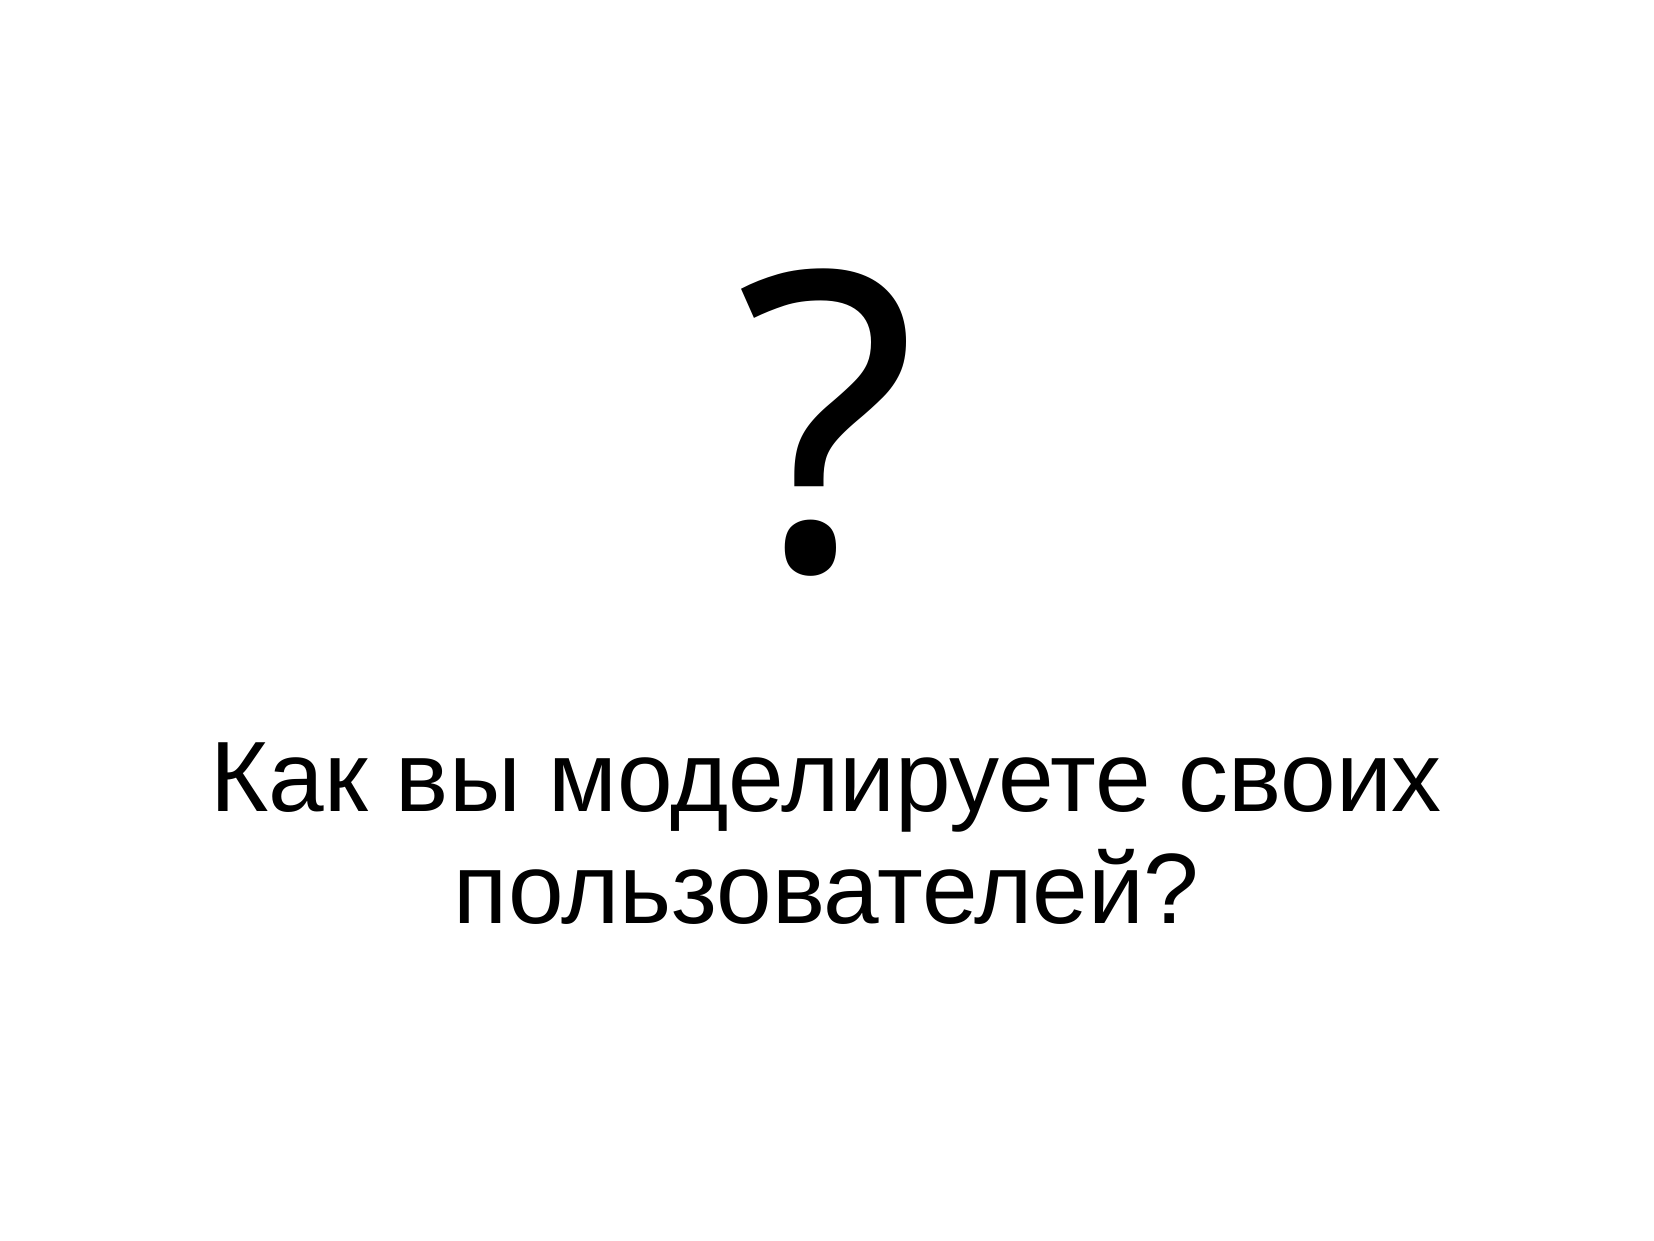

# ?
Как вы моделируете своих пользователей?